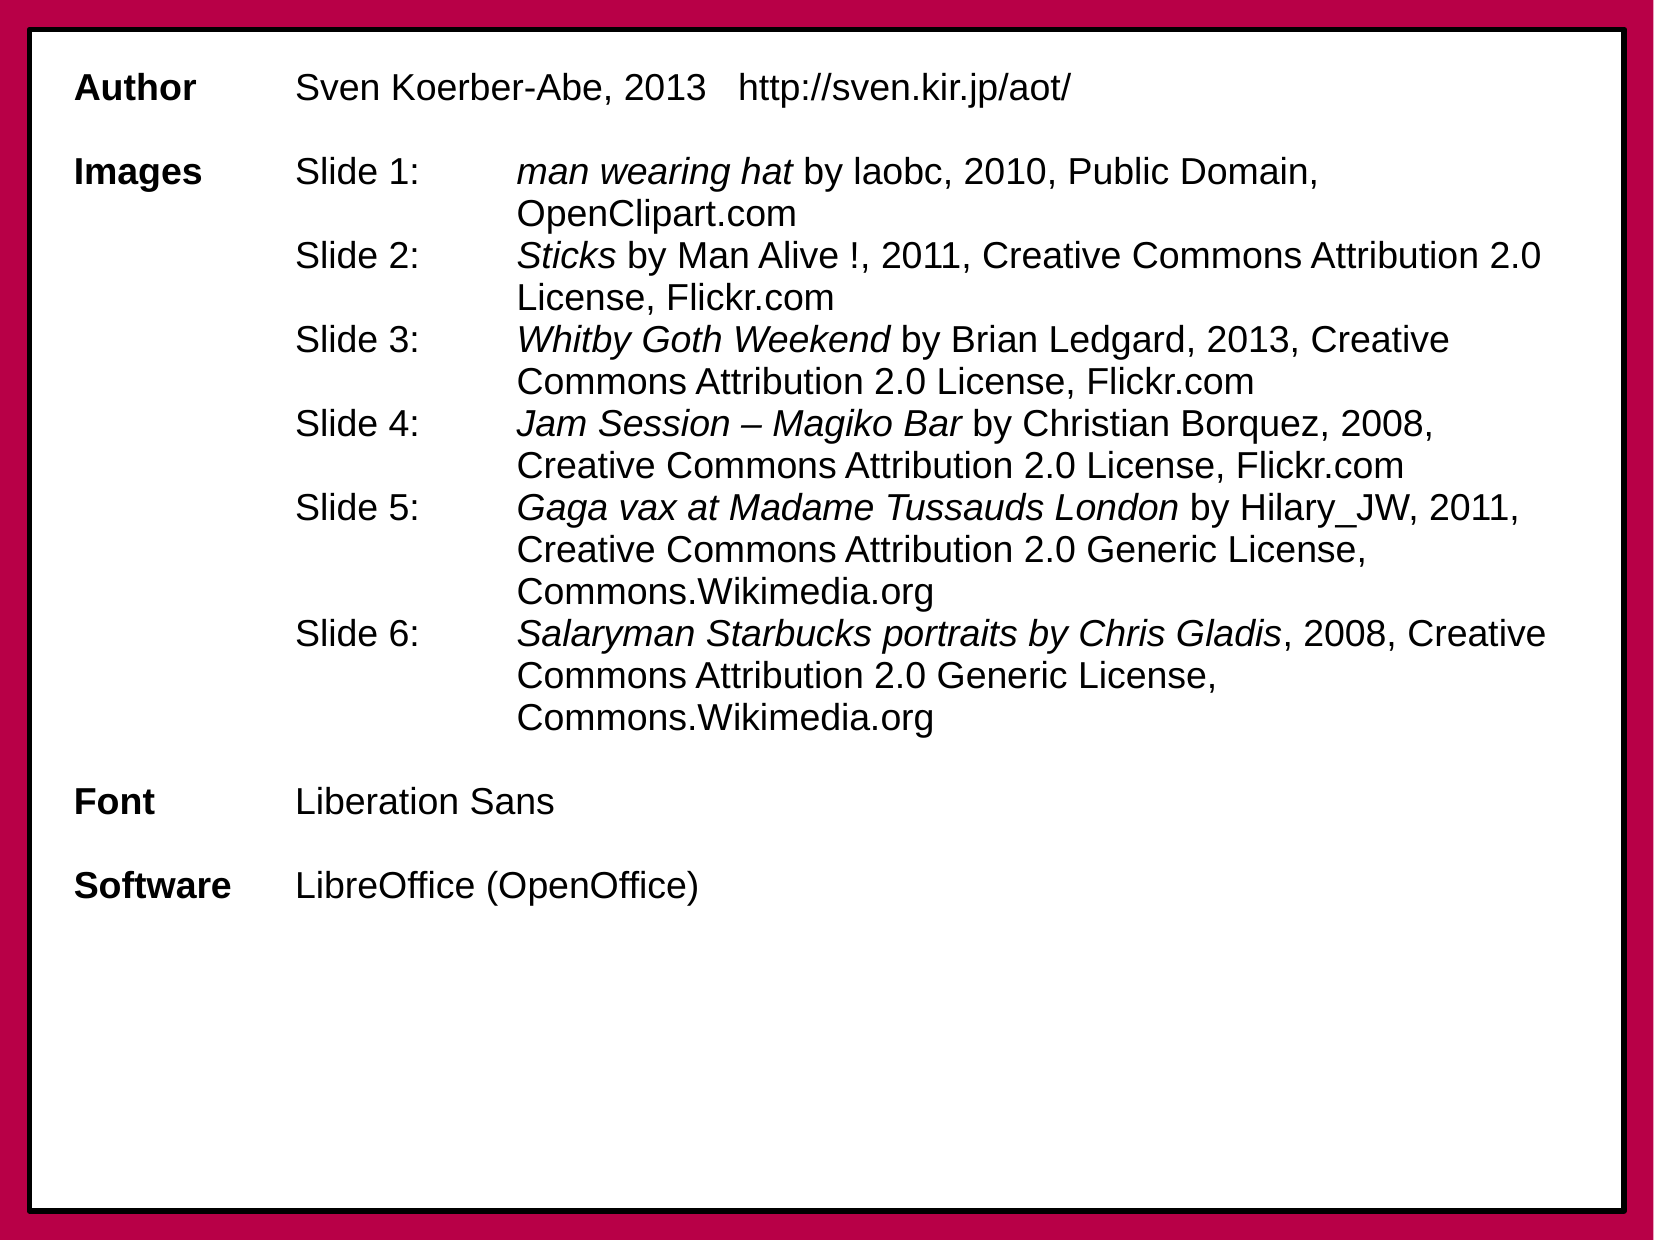

Author		Sven Koerber-Abe, 2013	http://sven.kir.jp/aot/
Images		Slide 1:		man wearing hat by laobc, 2010, Public Domain, 									OpenClipart.com
			Slide 2:		Sticks by Man Alive !, 2011, Creative Commons Attribution 2.0
						License, Flickr.com
			Slide 3:		Whitby Goth Weekend by Brian Ledgard, 2013, Creative
						Commons Attribution 2.0 License, Flickr.com
			Slide 4:		Jam Session – Magiko Bar by Christian Borquez, 2008,
						Creative Commons Attribution 2.0 License, Flickr.com
			Slide 5:		Gaga vax at Madame Tussauds London by Hilary_JW, 2011, 							Creative Commons Attribution 2.0 Generic License, 									Commons.Wikimedia.org
			Slide 6:		Salaryman Starbucks portraits by Chris Gladis, 2008, Creative 						Commons Attribution 2.0 Generic License, 											Commons.Wikimedia.org
Font		Liberation Sans
Software	LibreOffice (OpenOffice)